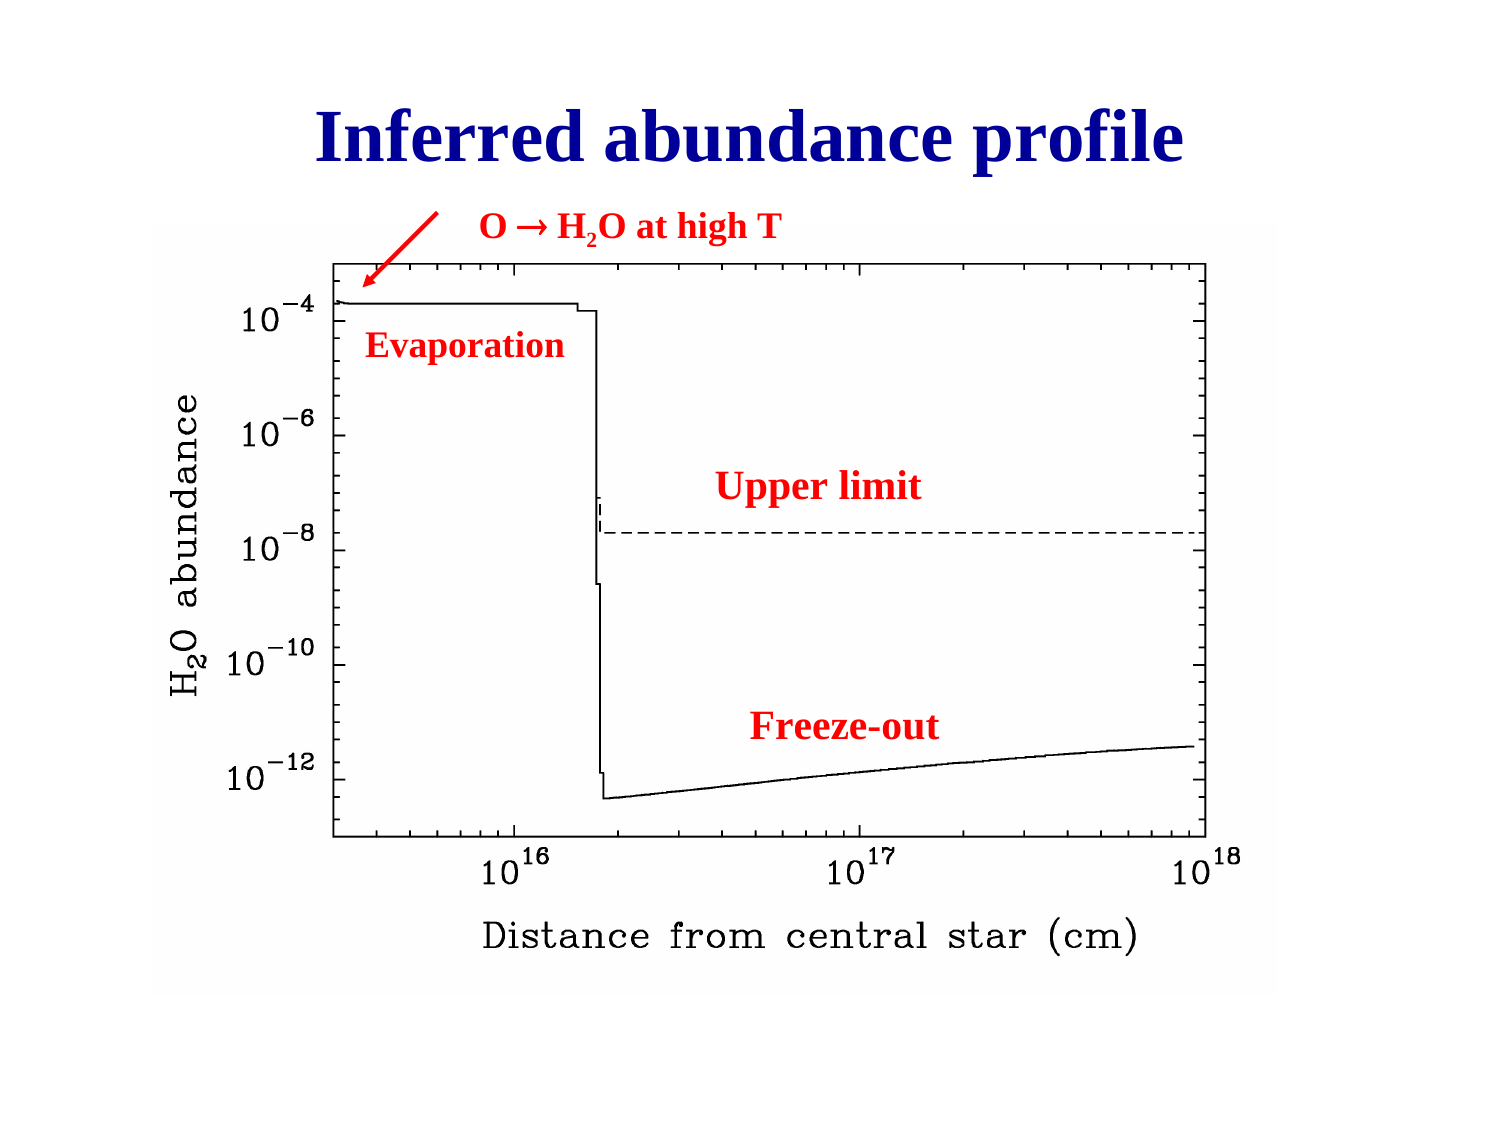

# Inferred abundance profile
O  H2O at high T
Evaporation
Upper limit
Freeze-out